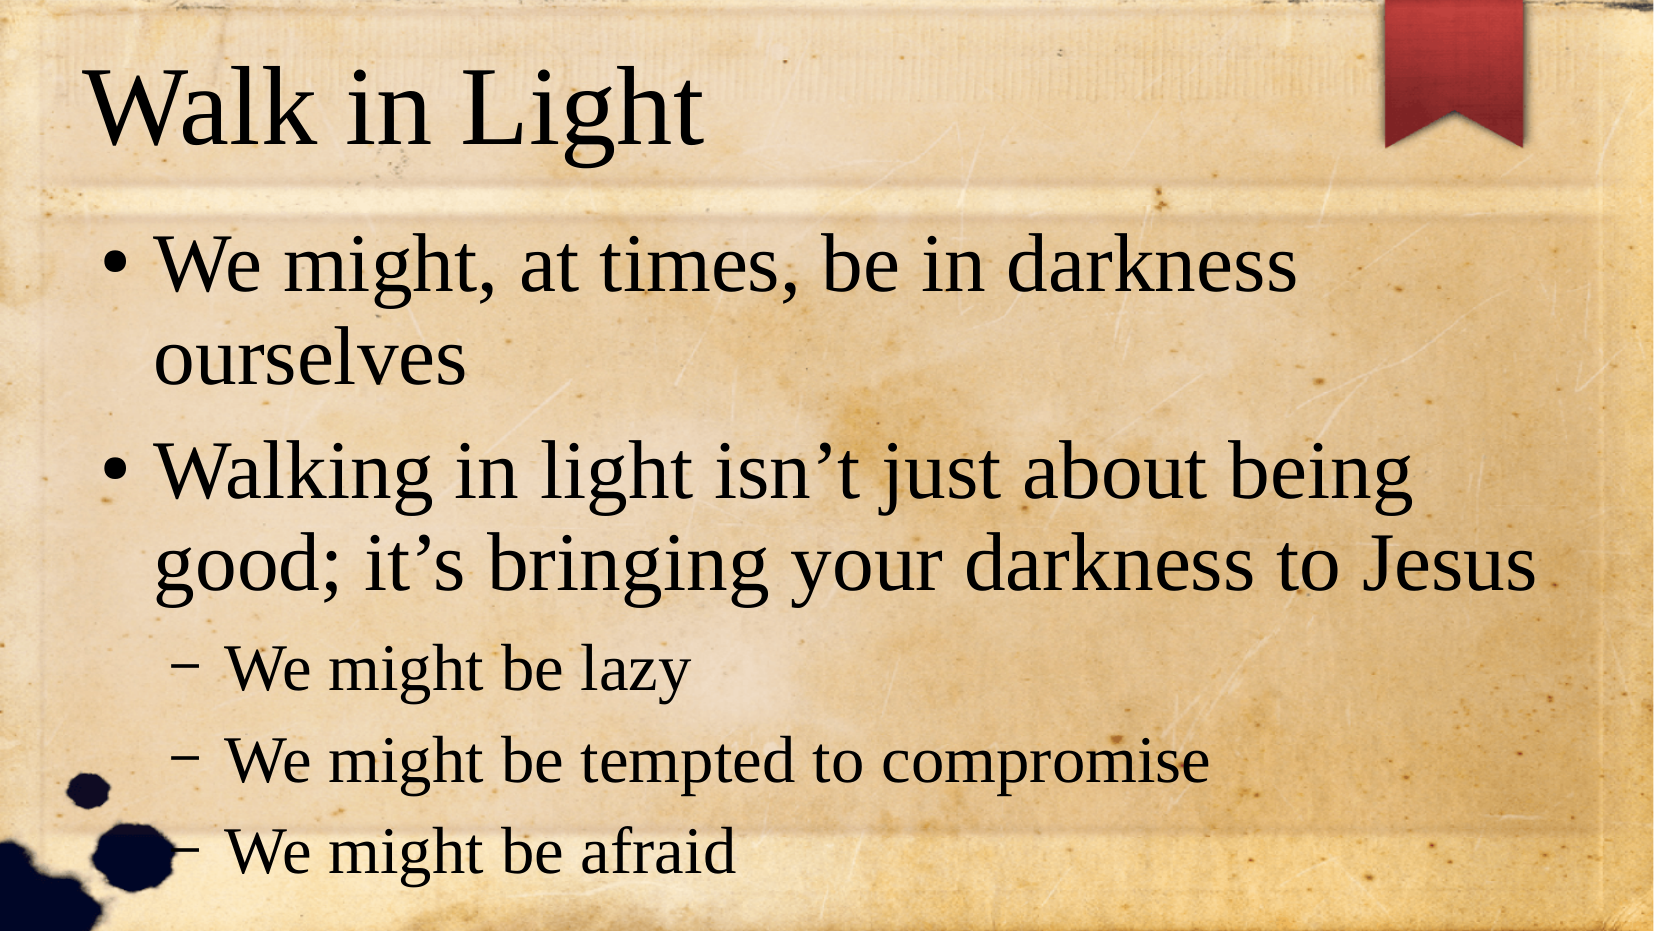

# Walk in Light
We might, at times, be in darkness ourselves
Walking in light isn’t just about being good; it’s bringing your darkness to Jesus
We might be lazy
We might be tempted to compromise
We might be afraid